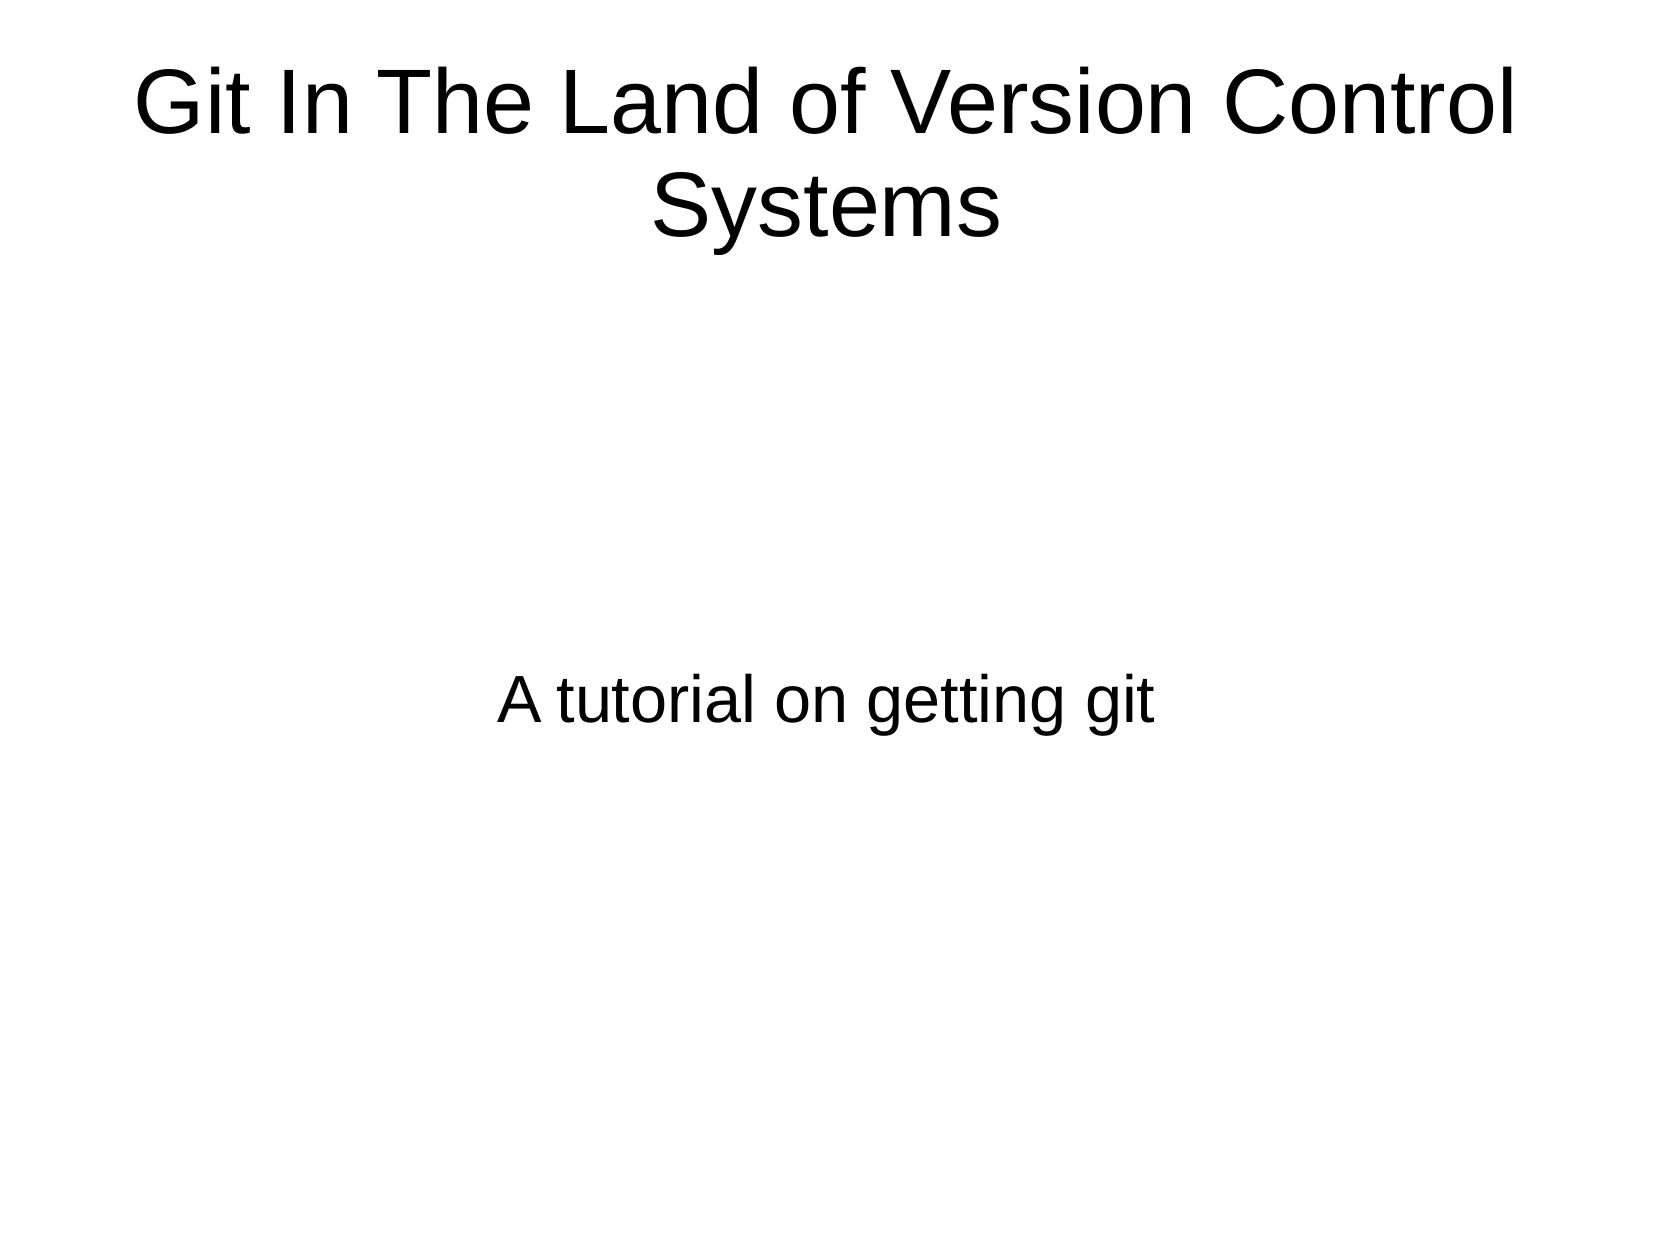

# Git In The Land of Version Control Systems
A tutorial on getting git